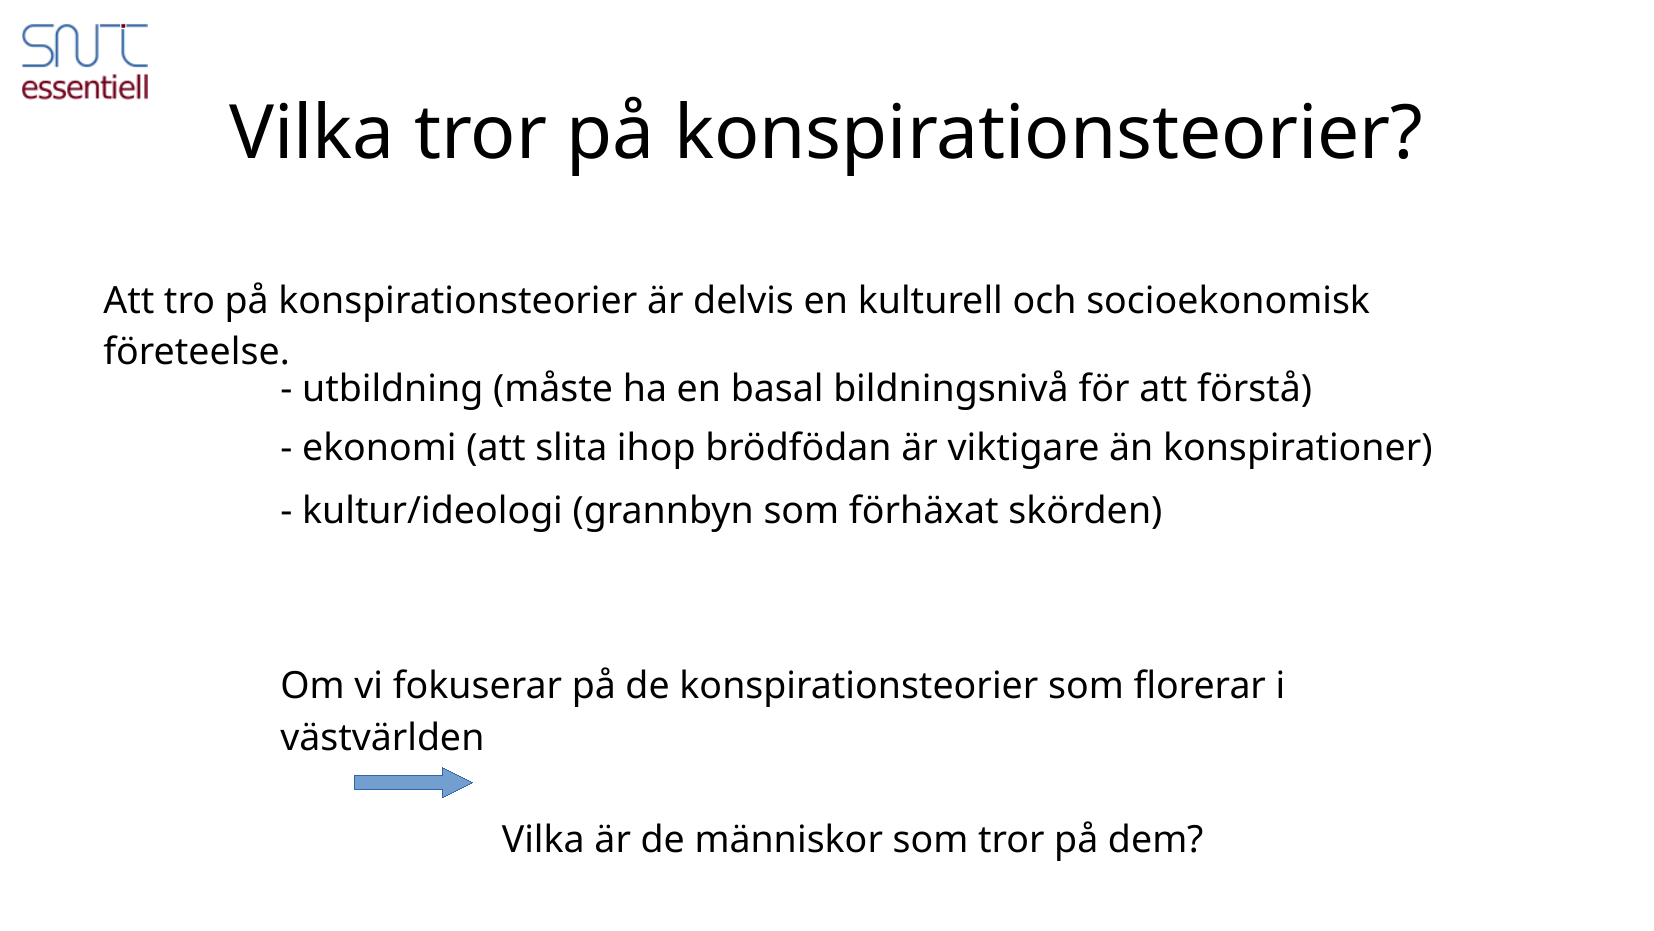

# Vilka tror på konspirationsteorier?
Att tro på konspirationsteorier är delvis en kulturell och socioekonomisk företeelse.
- utbildning (måste ha en basal bildningsnivå för att förstå)
- ekonomi (att slita ihop brödfödan är viktigare än konspirationer)
- kultur/ideologi (grannbyn som förhäxat skörden)
Om vi fokuserar på de konspirationsteorier som florerar i västvärlden
 			Vilka är de människor som tror på dem?